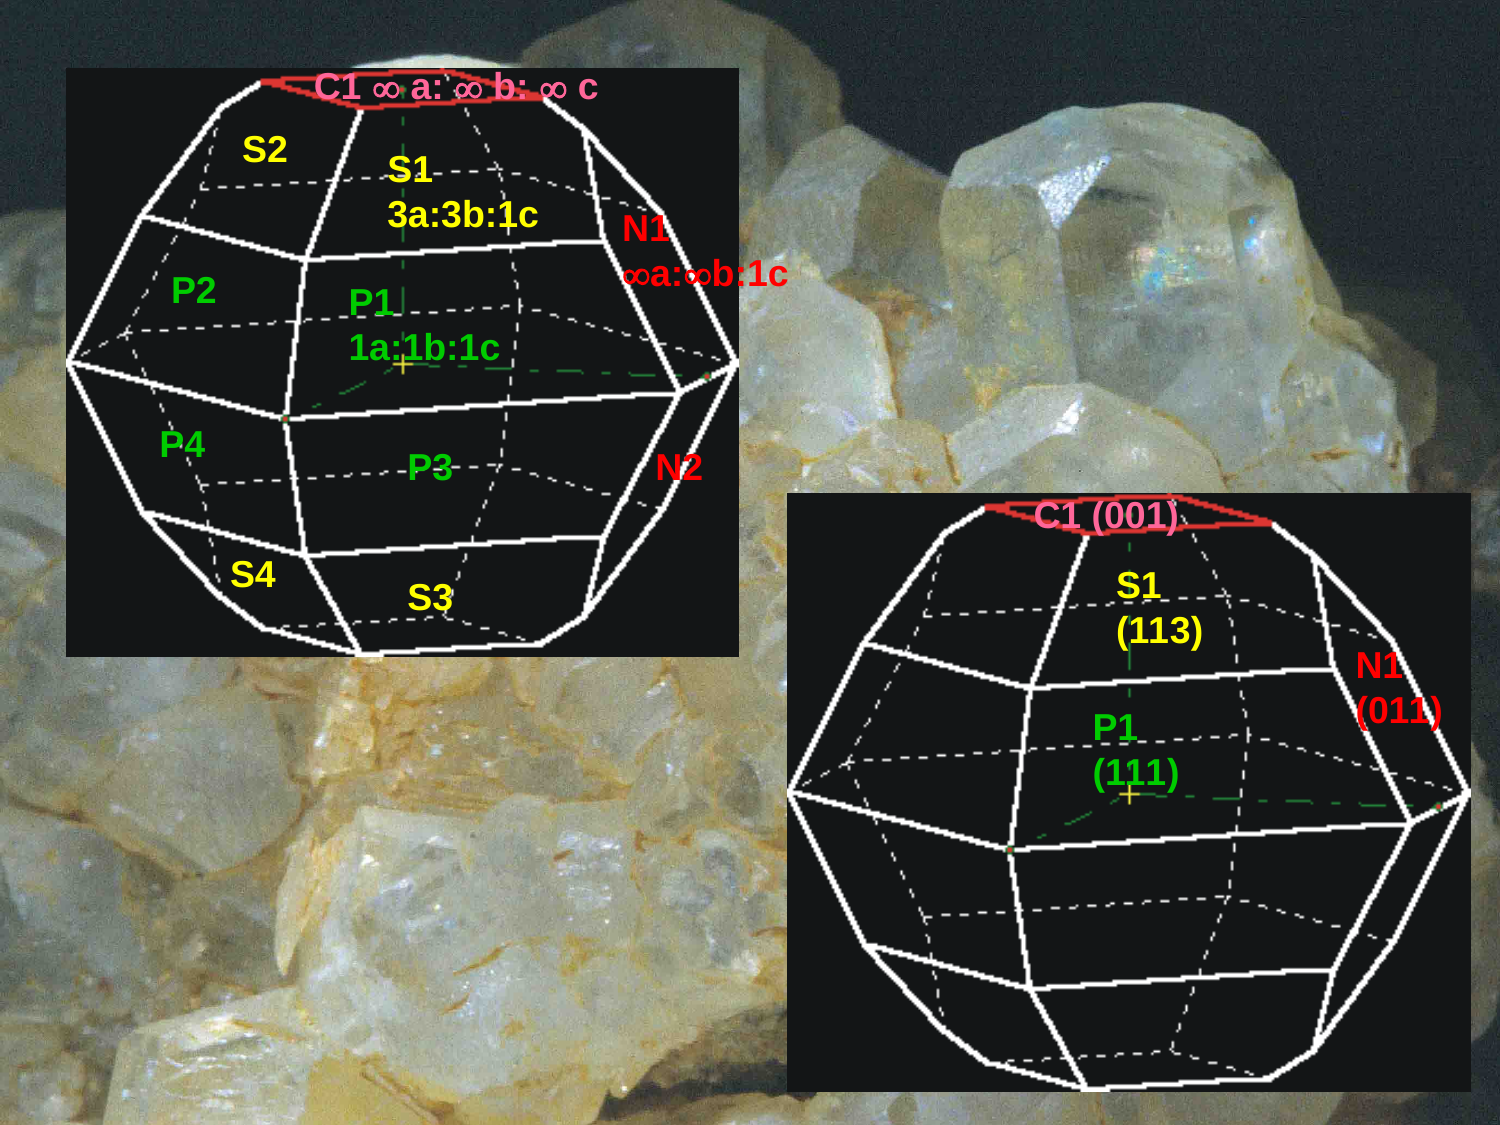

C1  a:  b:  c
S2
S1
3a:3b:1c
N1
a:b:1c
P2
P1
1a:1b:1c
P4
P3
N2
C1 (001)
S4
S1
(113)
S3
N1
(011)
P1
(111)